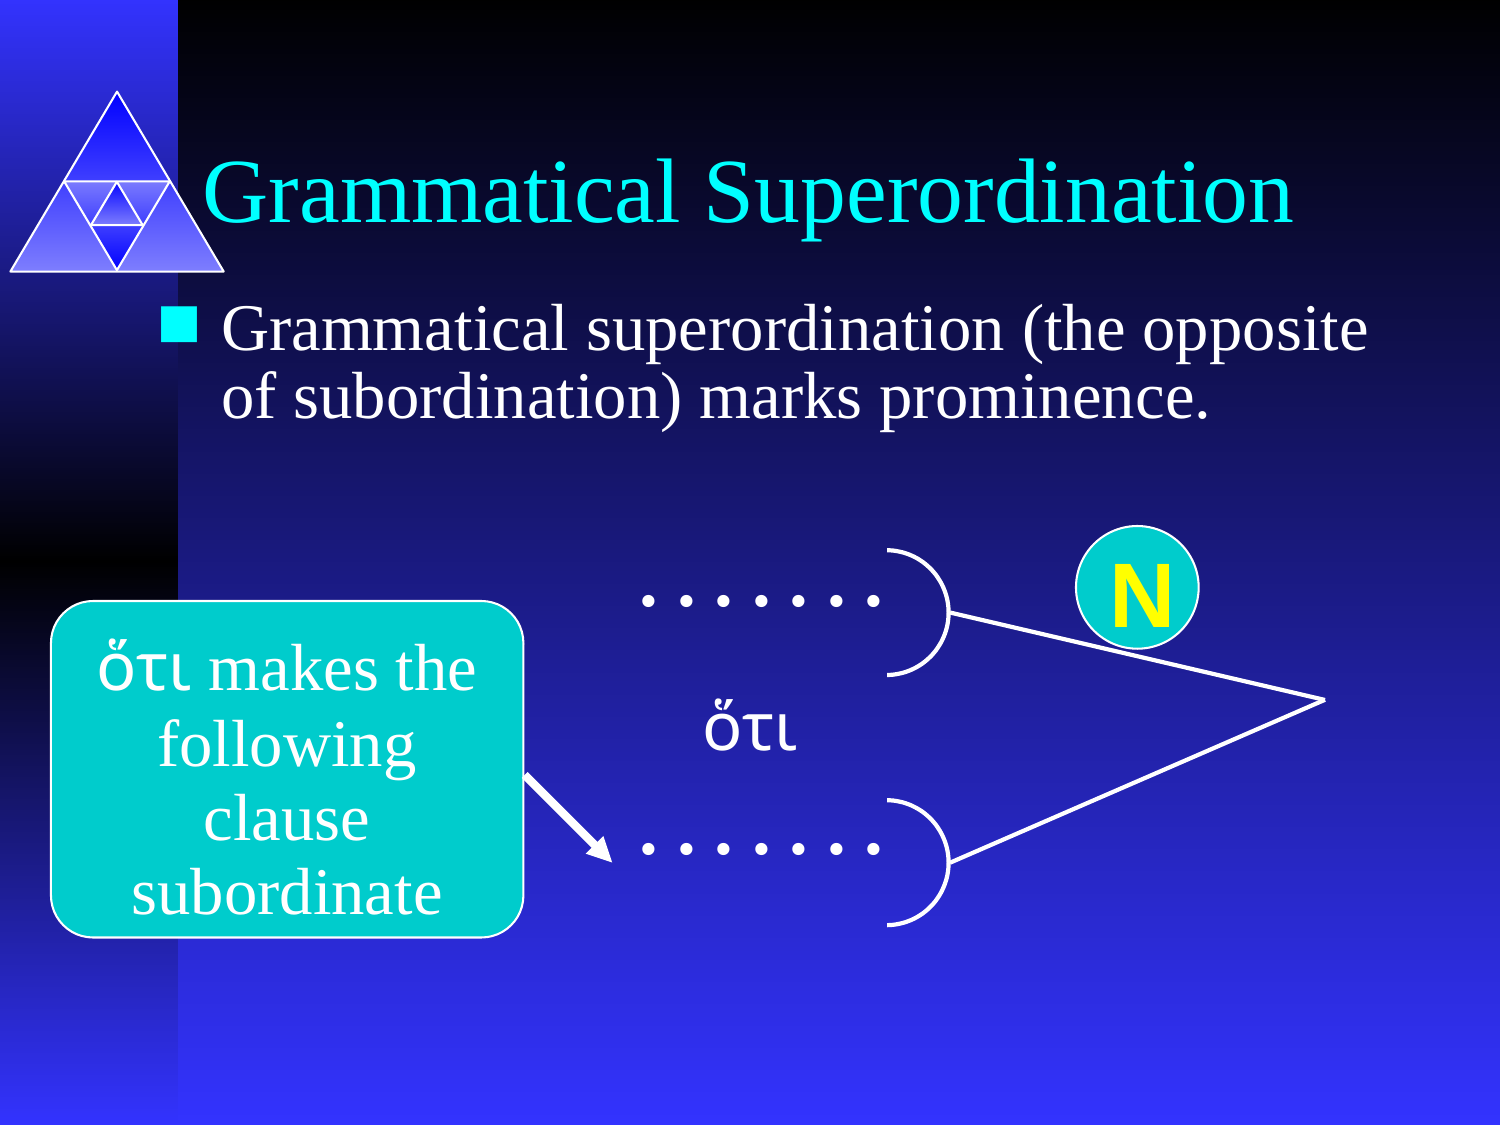

# Grammatical Superordination
Grammatical superordination (the opposite of subordination) marks prominence.
N
. . . . . . .
. . . . . . .
ὅτι makes the
following clause
subordinate
ὅτι